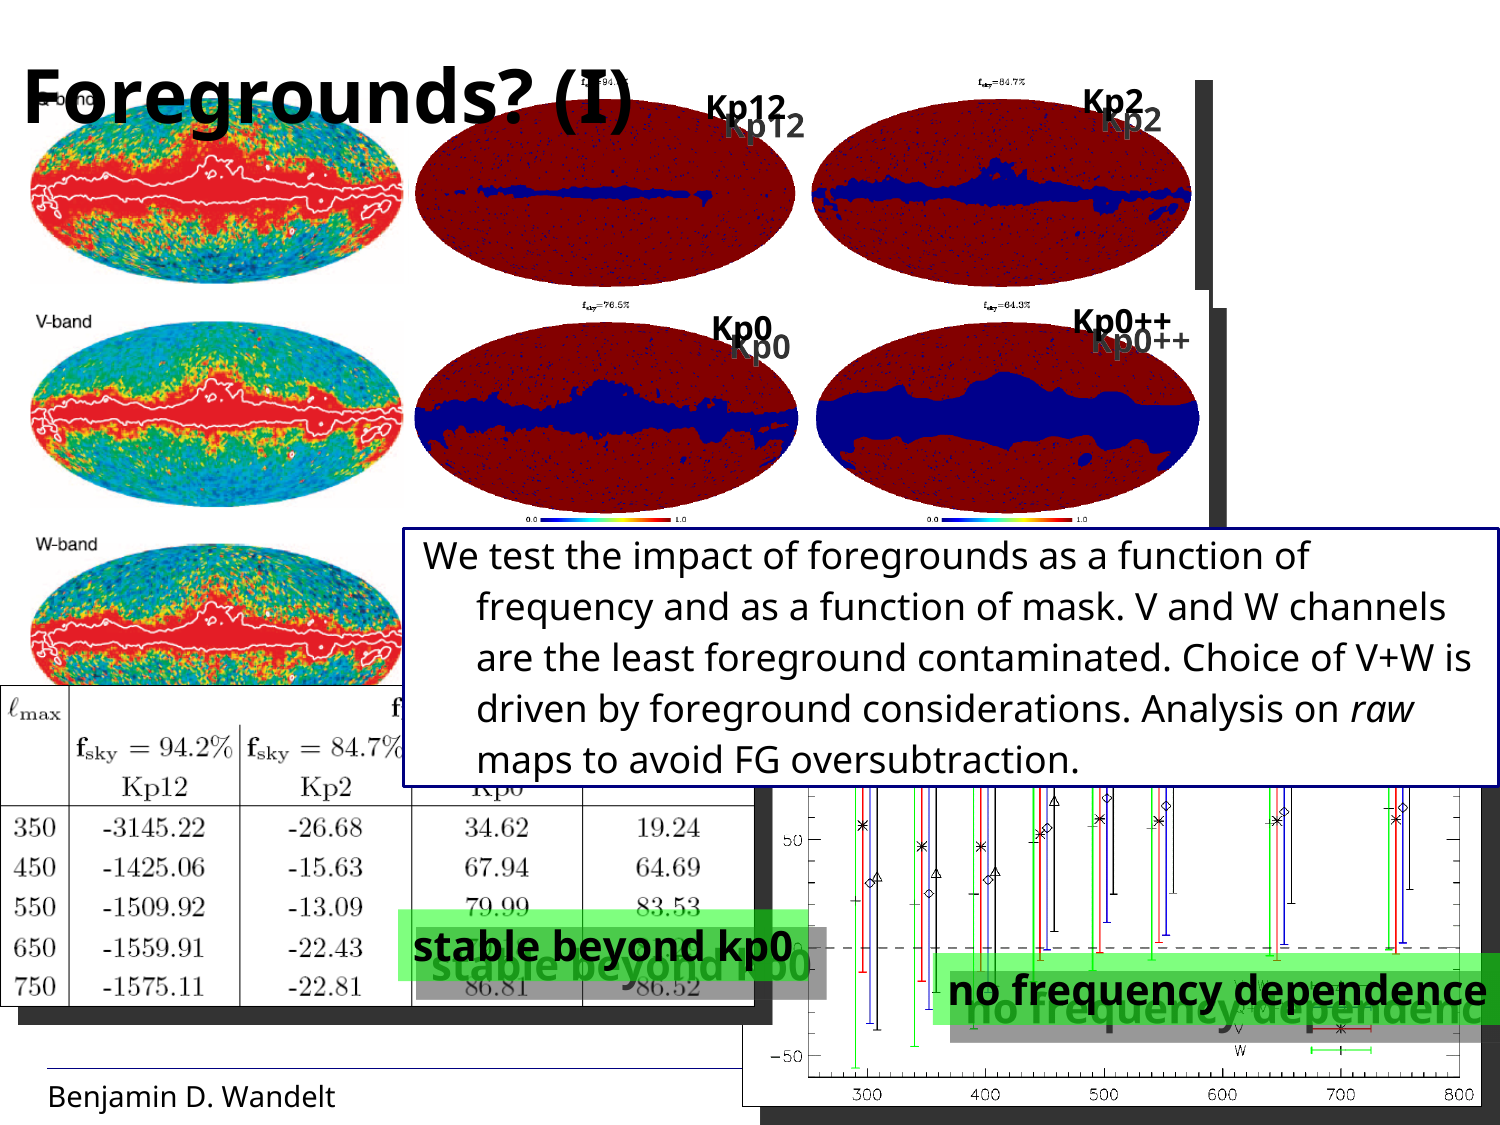

# Foregrounds? (I)
Kp2
Kp12
Kp0++
Kp0
We test the impact of foregrounds as a function of frequency and as a function of mask. V and W channels are the least foreground contaminated. Choice of V+W is driven by foreground considerations. Analysis on raw maps to avoid FG oversubtraction.
stable beyond kp0
no frequency dependence
August 2, 2008